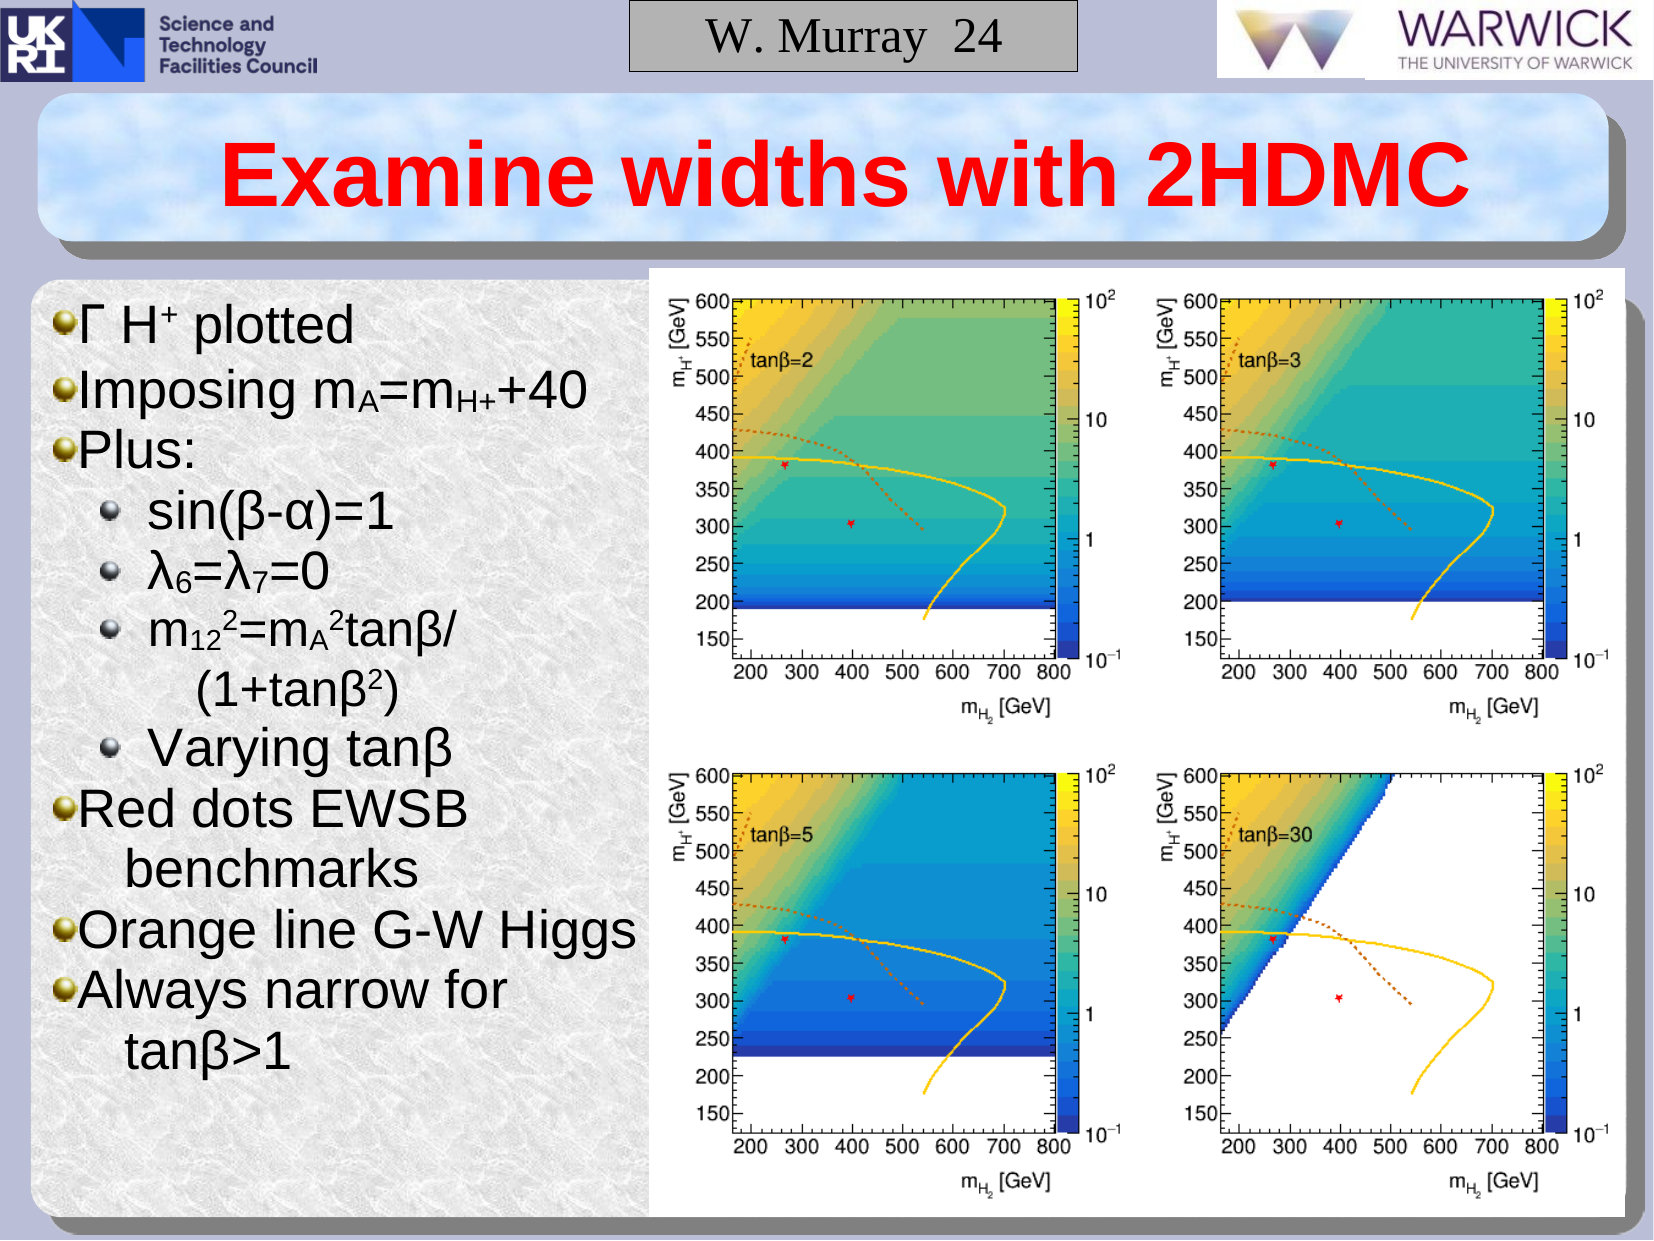

# Examine widths with 2HDMC
Γ H+ plotted
Imposing mA=mH++40
Plus:
sin(β-α)=1
λ6=λ7=0
m122=mA2tanβ/(1+tanβ2)
Varying tanβ
Red dots EWSB benchmarks
Orange line G-W Higgs
Always narrow for tanβ>1